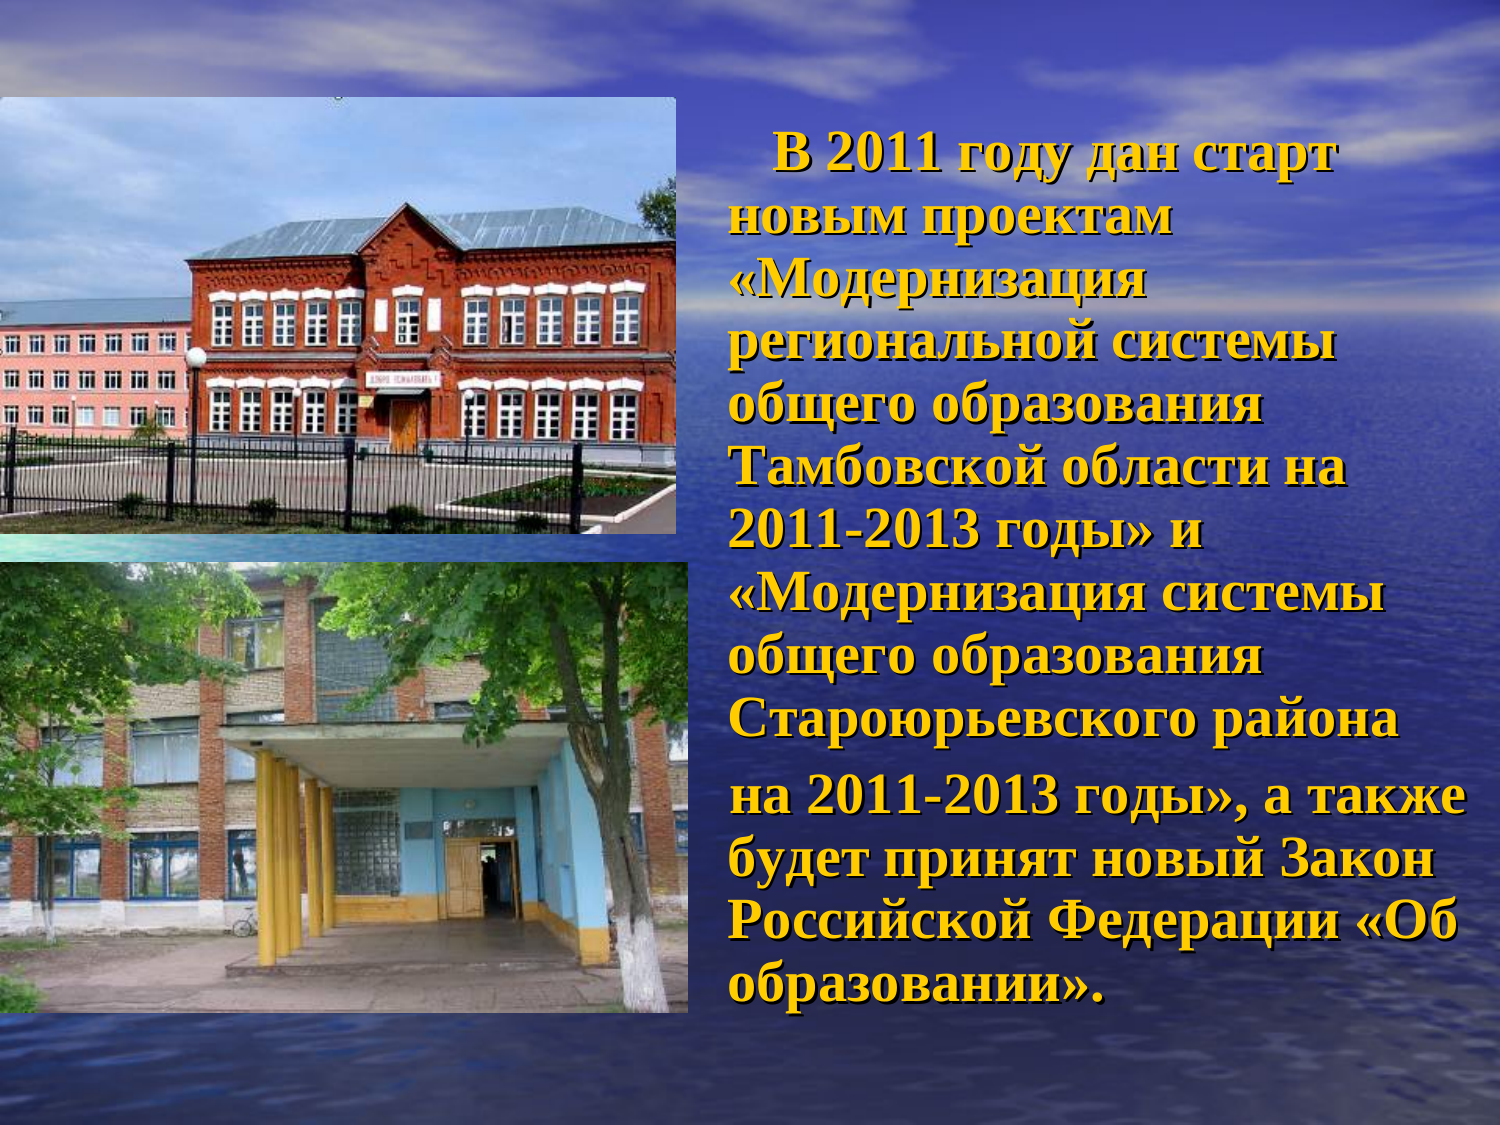

# В 2011 году дан старт новым проектам «Модернизация региональной системы общего образования Тамбовской области на 2011-2013 годы» и «Модернизация системы общего образования Староюрьевского района
на 2011-2013 годы», а также будет принят новый Закон Российской Федерации «Об образовании».